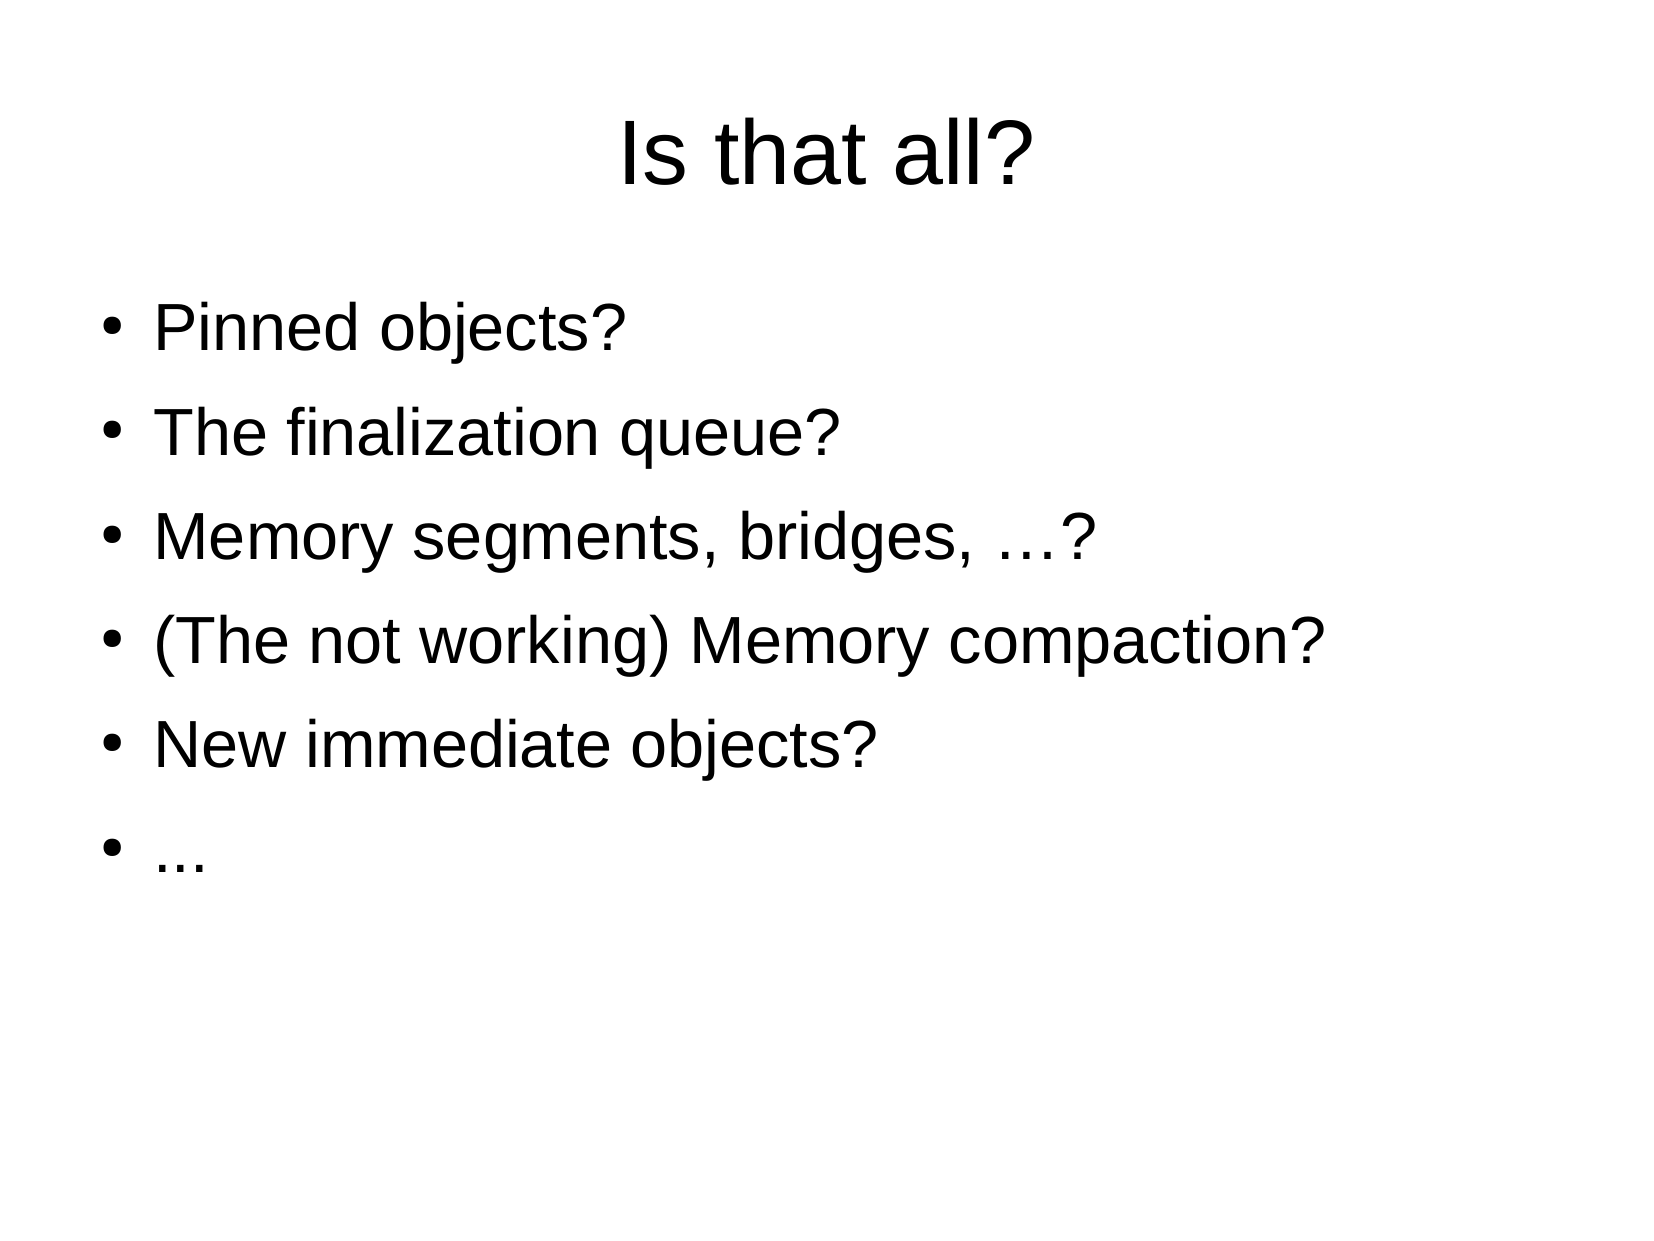

# Is that all?
Pinned objects?
The finalization queue?
Memory segments, bridges, …?
(The not working) Memory compaction?
New immediate objects?
...